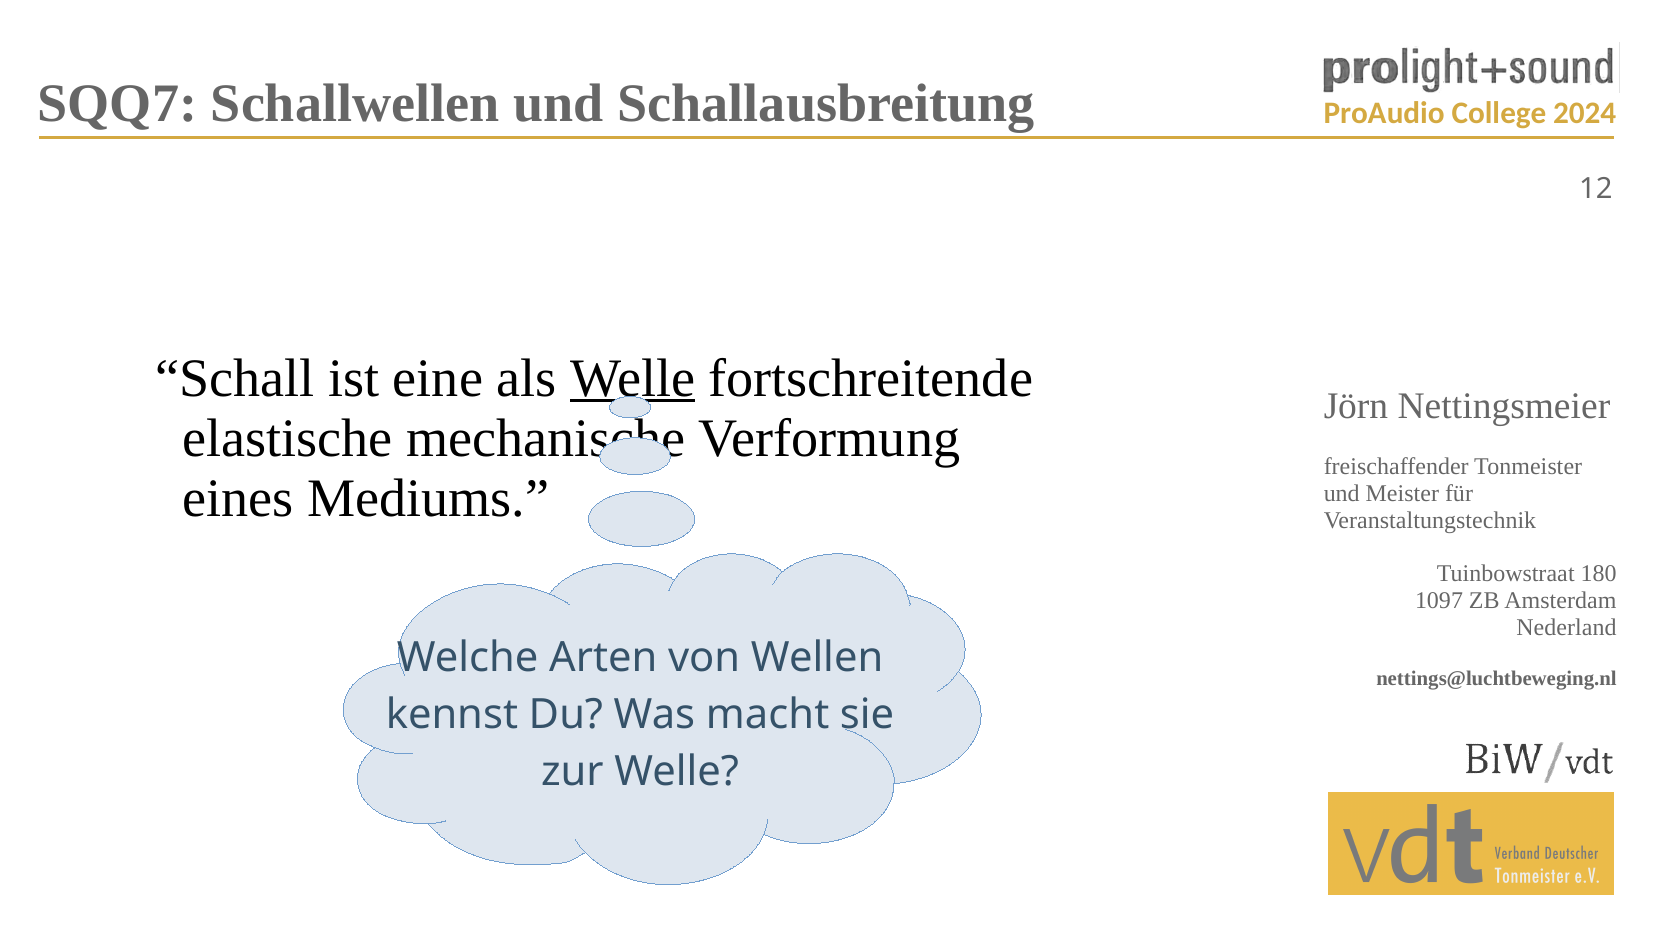

# SQQ7: Schallwellen und Schallausbreitung
12
“Schall ist eine als Welle fortschreitende
 elastische mechanische Verformung
 eines Mediums.”
Welche Arten von Wellen
kennst Du? Was macht sie
zur Welle?